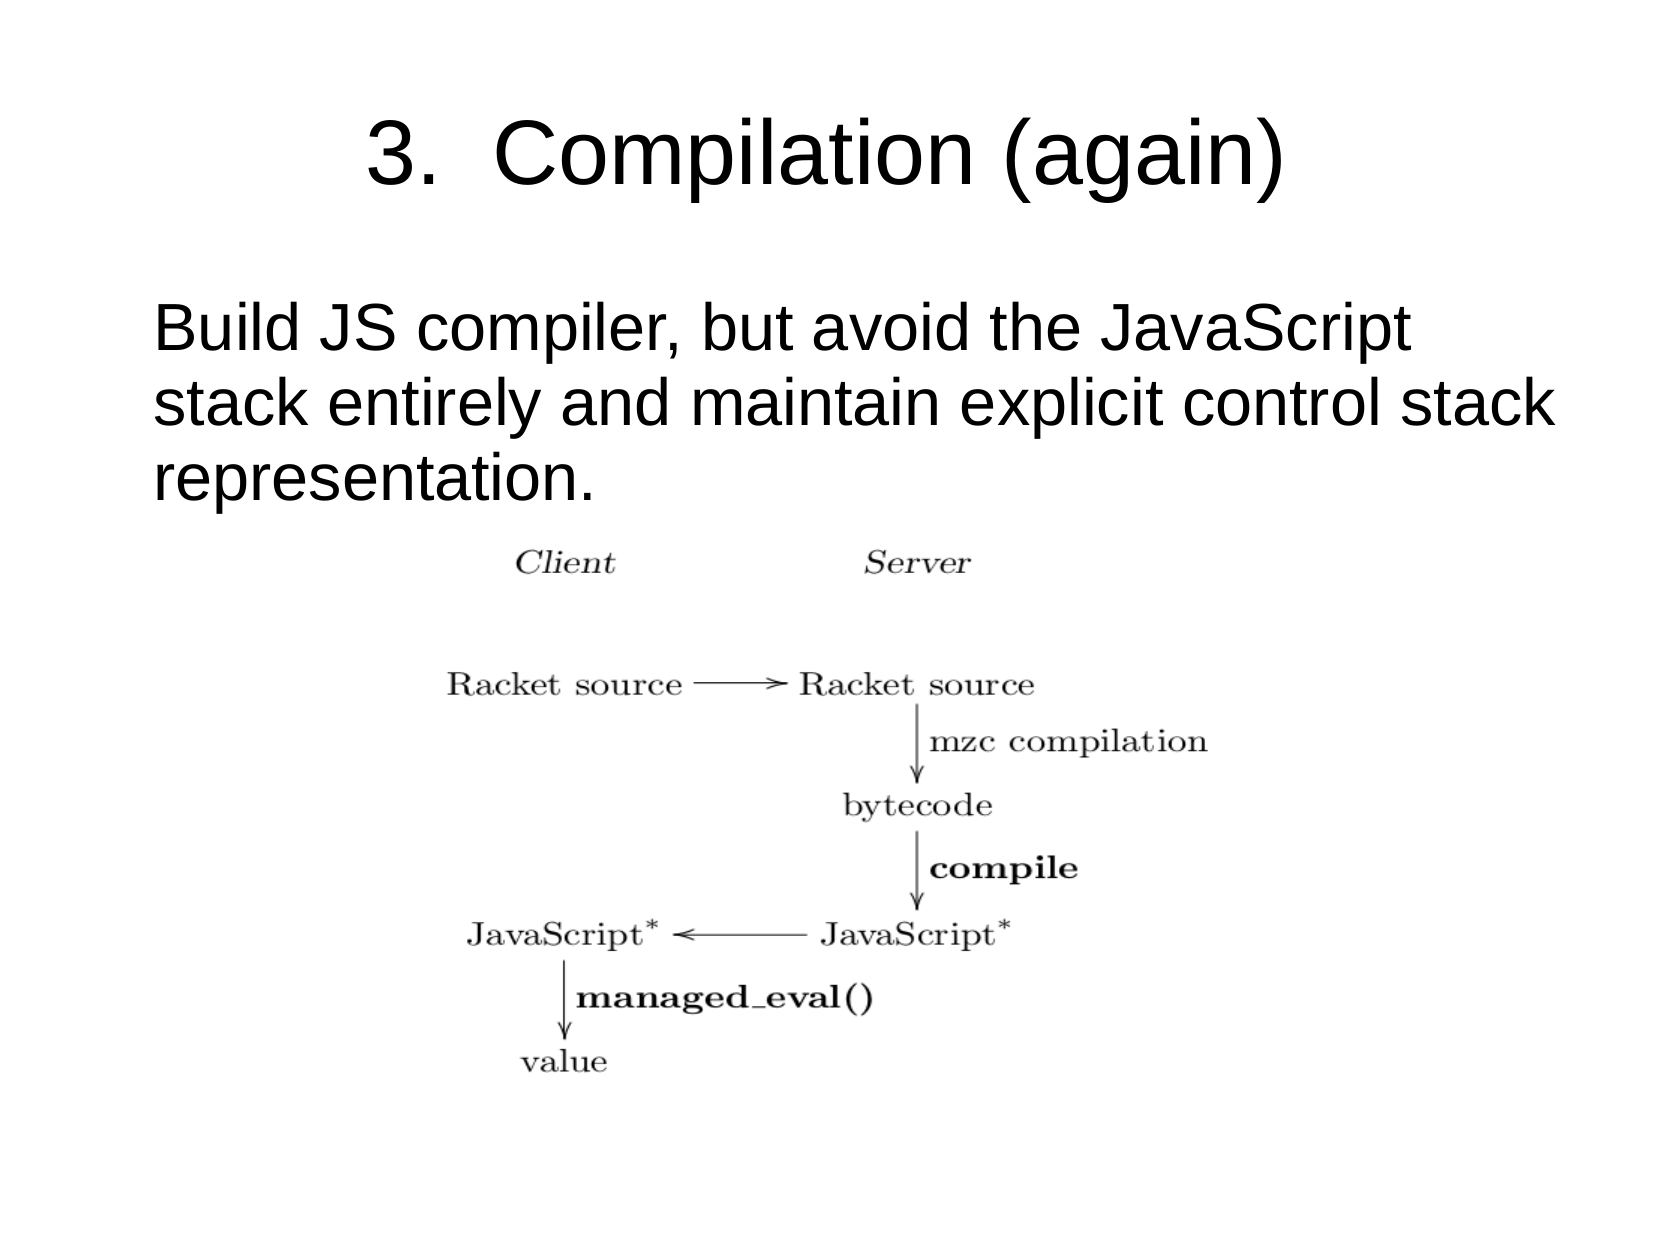

# 3. Compilation (again)
Build JS compiler, but avoid the JavaScript stack entirely and maintain explicit control stack representation.